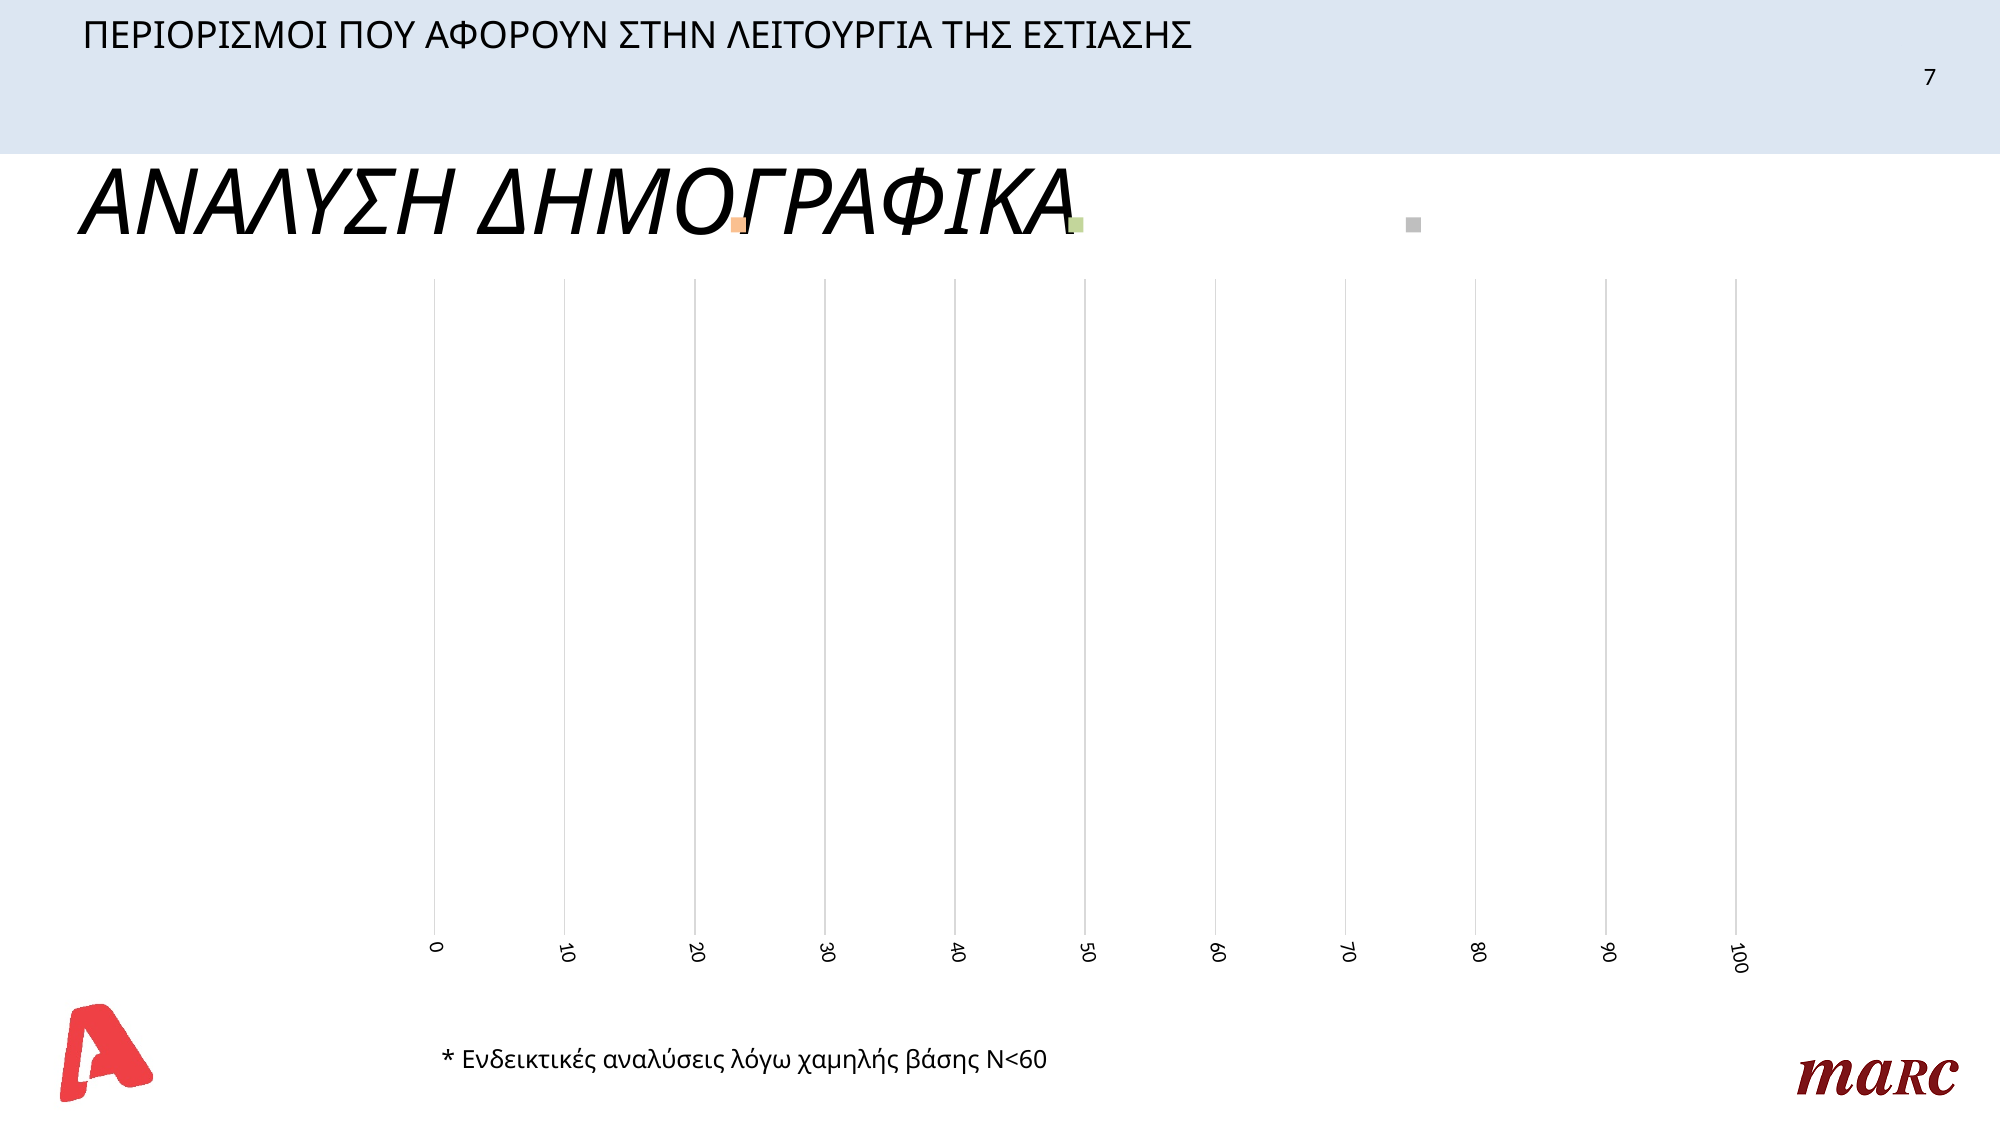

# ΠΕΡΙΟΡΙΣΜΟΙ ΠΟΥ ΑΦΟΡΟΥΝ ΣΤΗΝ ΛΕΙΤΟΥΡΓΙΑ ΤΗΣ ΕΣΤΙΑΣΗΣ ΑΝΑΛΥΣΗ ΔΗΜΟΓΡΑΦΙΚΑ
### Chart
| Category | | | |
|---|---|---|---|* Ενδεικτικές αναλύσεις λόγω χαμηλής βάσης Ν<60